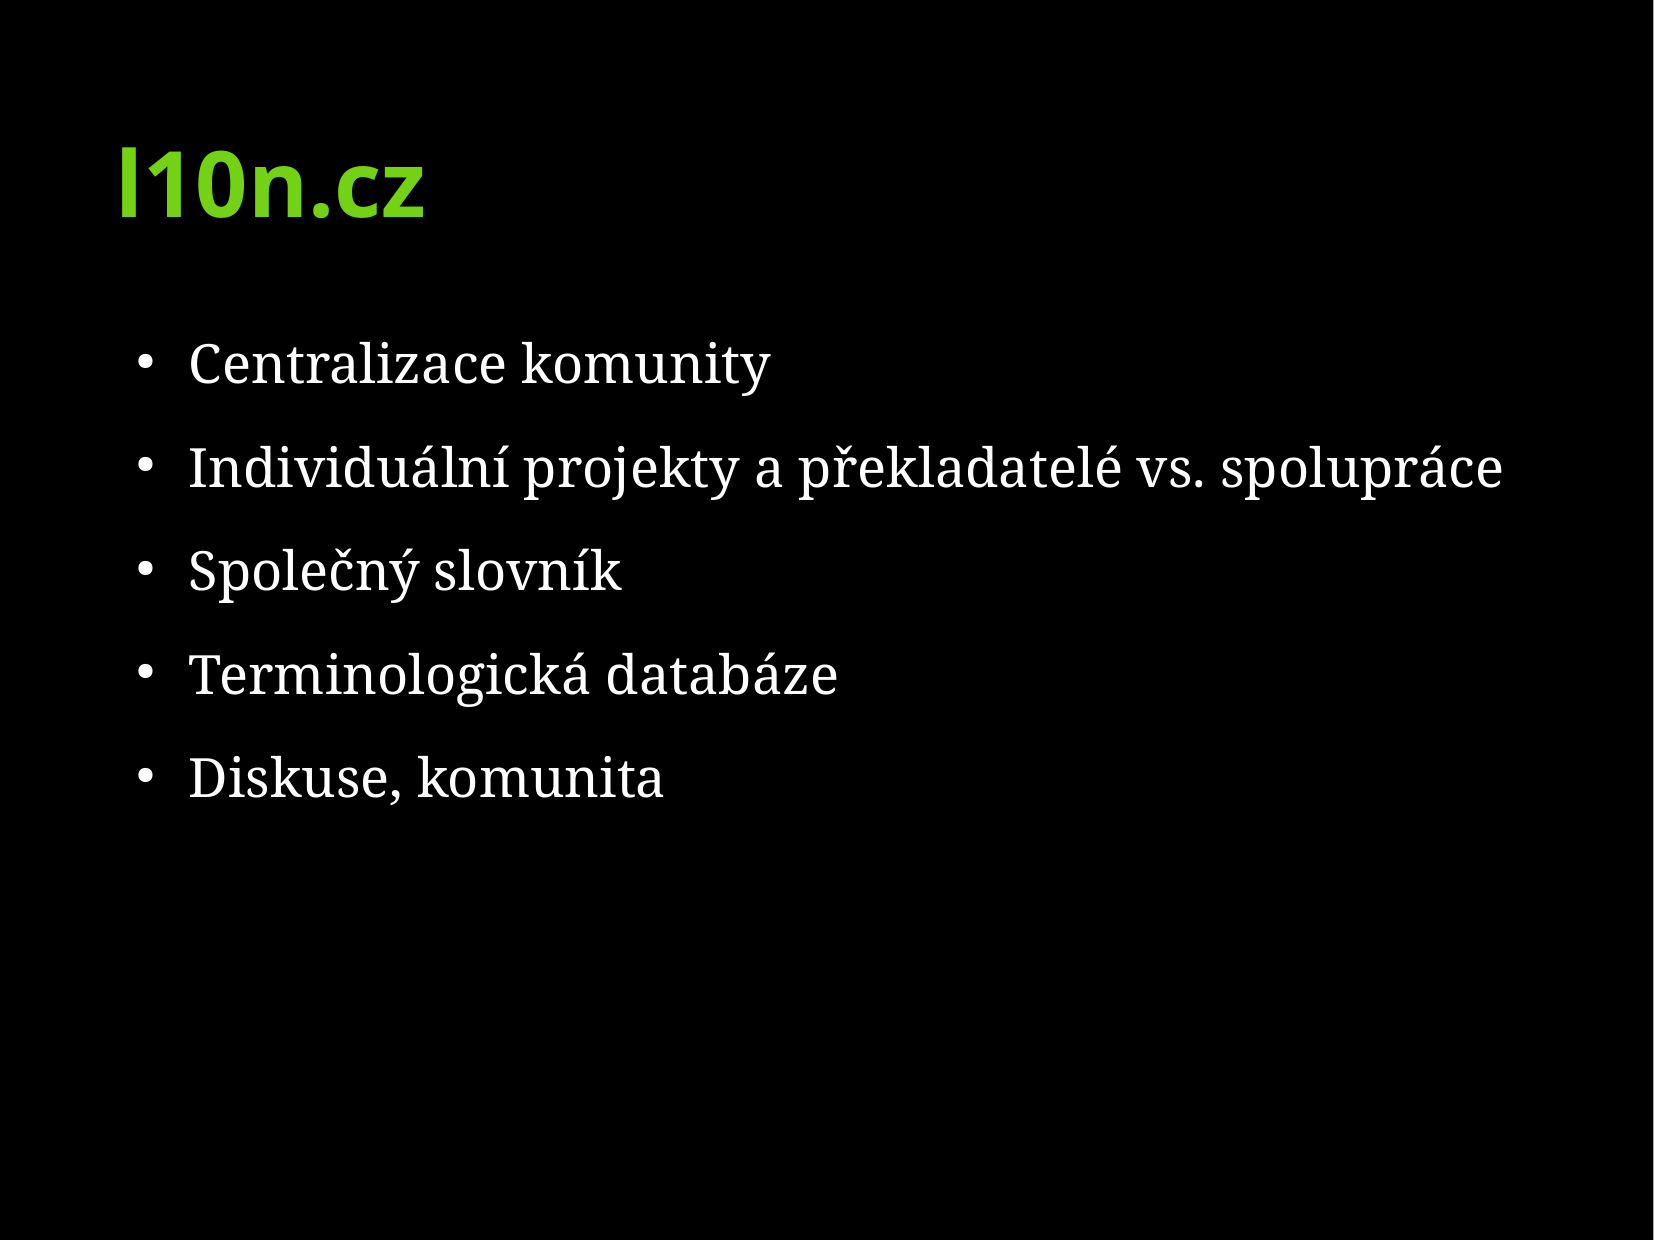

# l10n.cz
Centralizace komunity
Individuální projekty a překladatelé vs. spolupráce
Společný slovník
Terminologická databáze
Diskuse, komunita